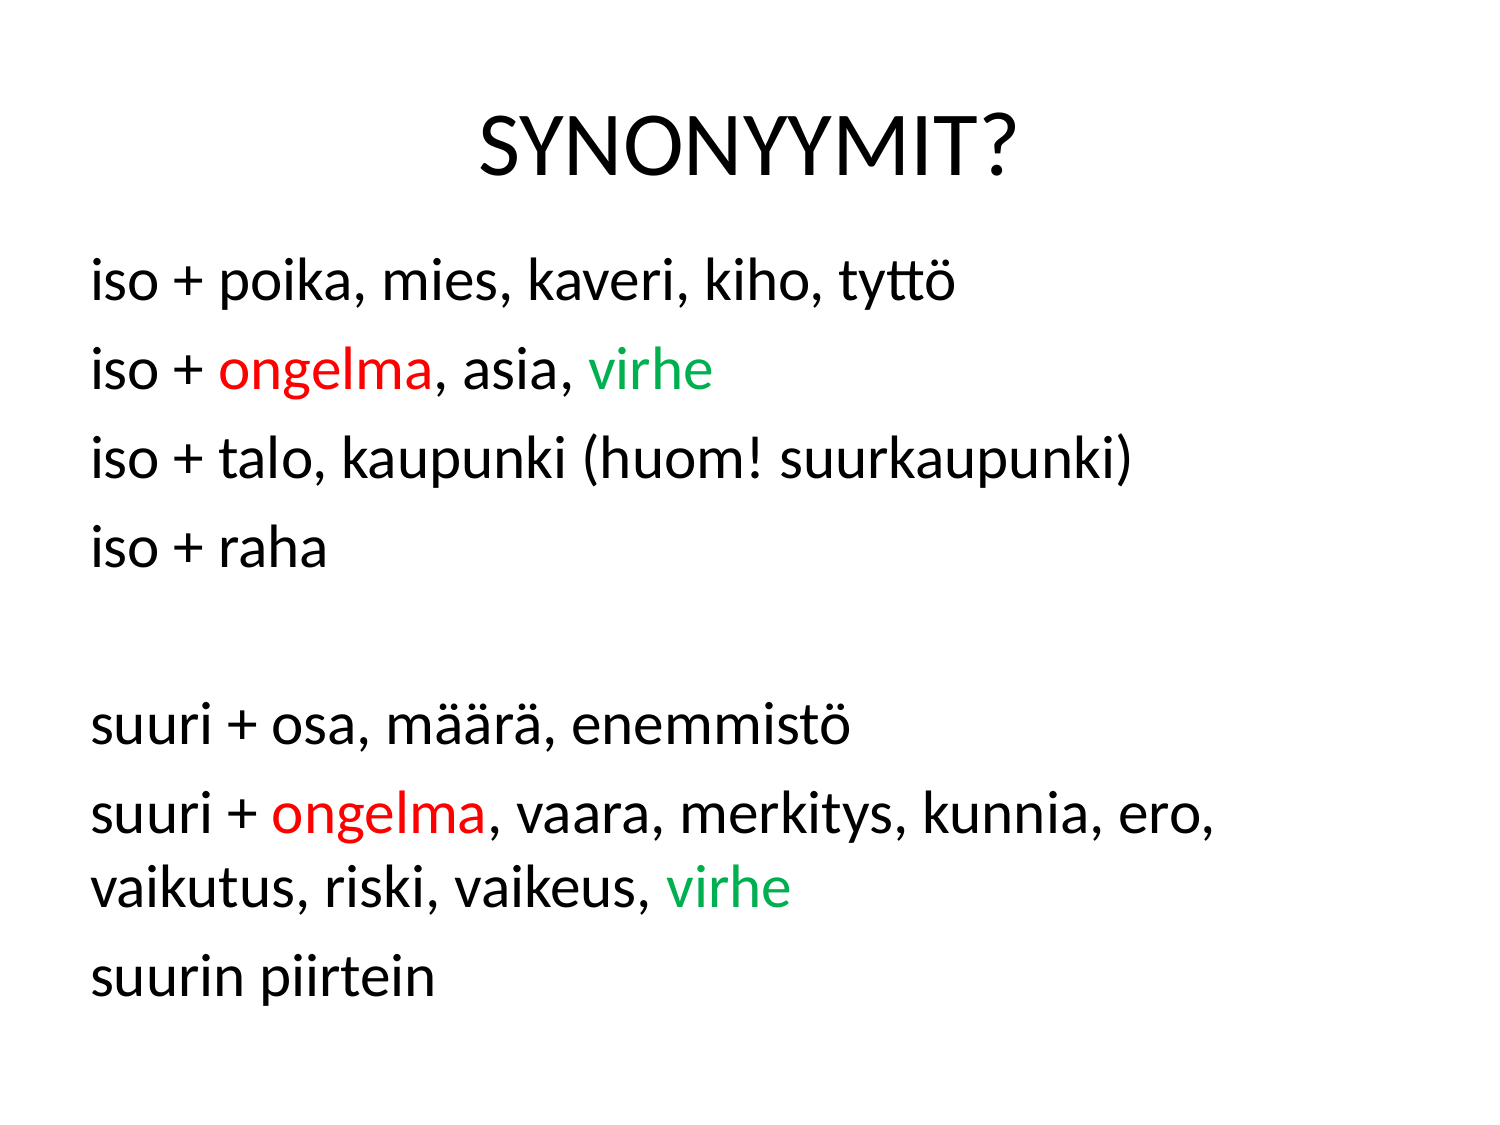

# SYNONYYMIT?
iso + poika, mies, kaveri, kiho, tyttö
iso + ongelma, asia, virhe
iso + talo, kaupunki (huom! suurkaupunki)
iso + raha
suuri + osa, määrä, enemmistö
suuri + ongelma, vaara, merkitys, kunnia, ero, vaikutus, riski, vaikeus, virhe
suurin piirtein